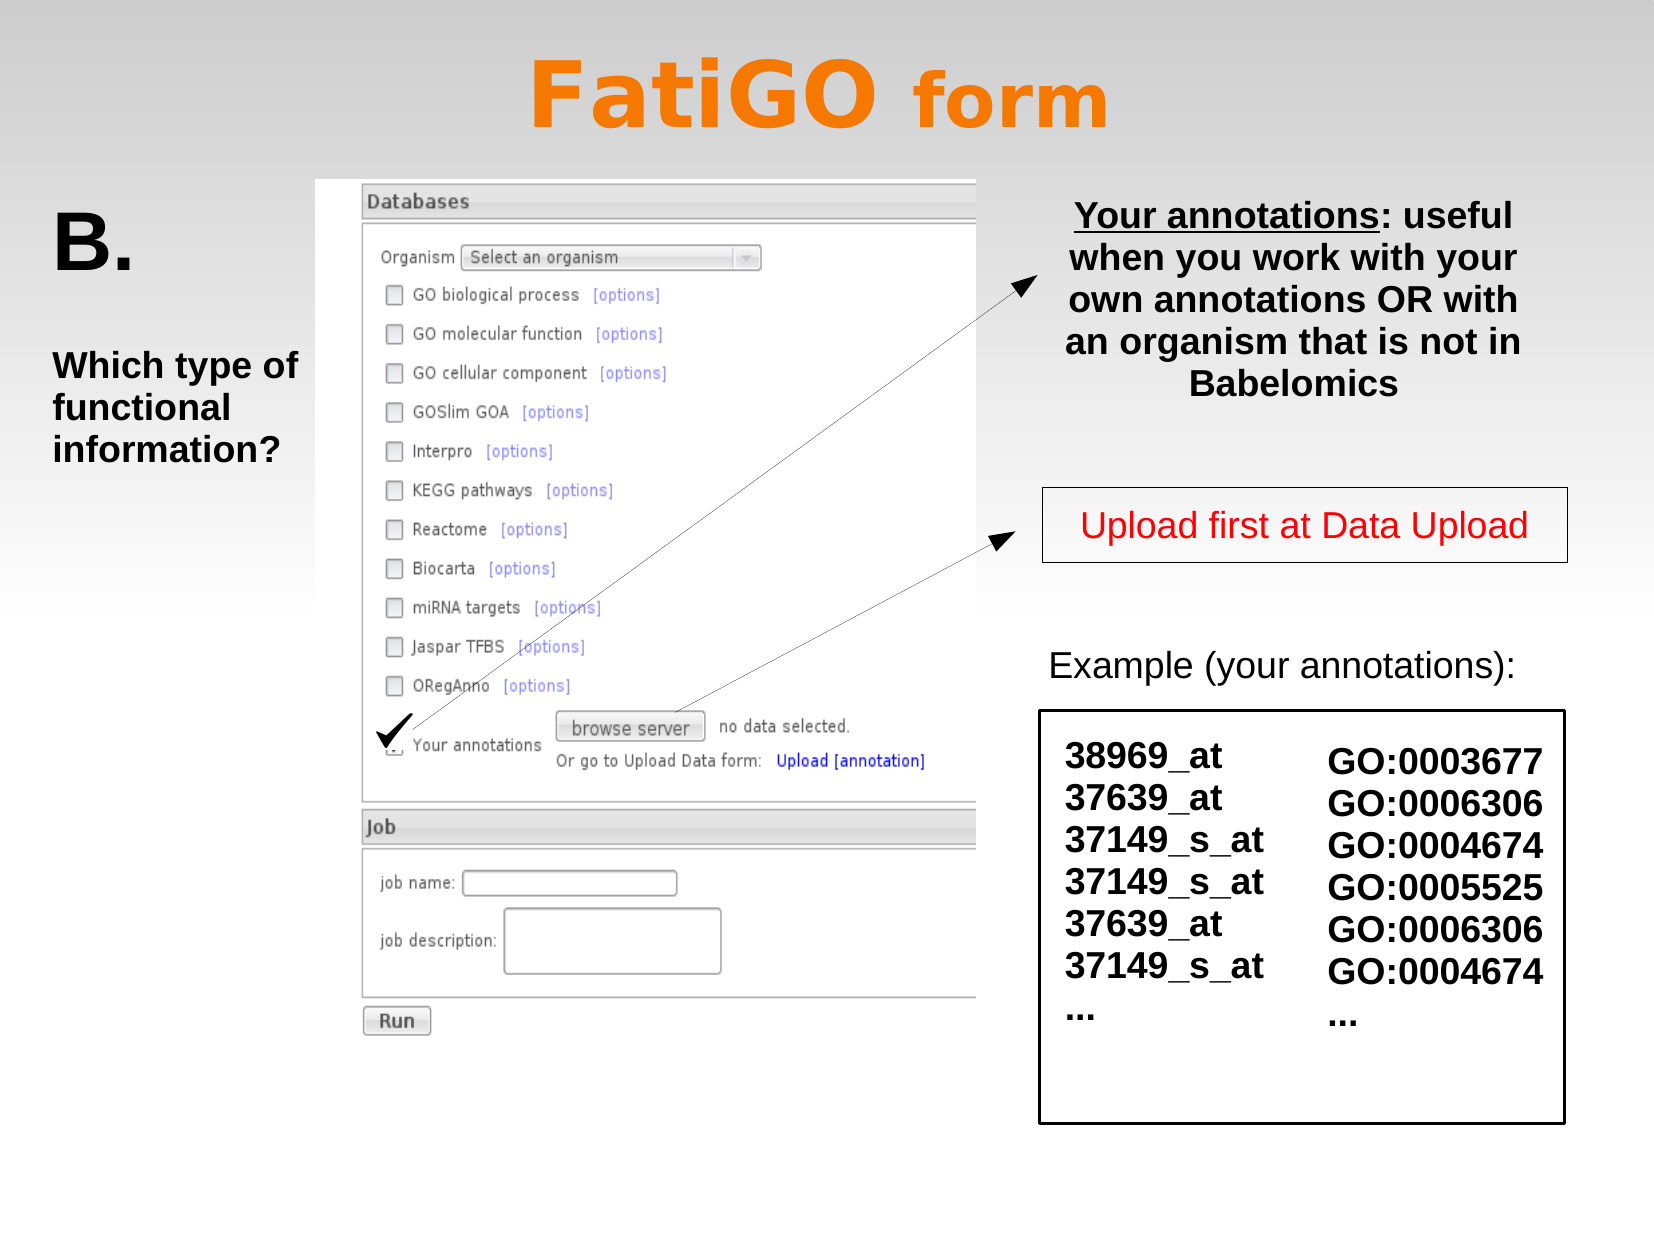

# FatiGO form
B.
Your annotations: useful when you work with your own annotations OR with an organism that is not in Babelomics
Which type of functional information?
Upload first at Data Upload
 Example (your annotations):
38969_at
37639_at
37149_s_at
37149_s_at
37639_at
37149_s_at
...
GO:0003677
GO:0006306
GO:0004674
GO:0005525
GO:0006306
GO:0004674
...